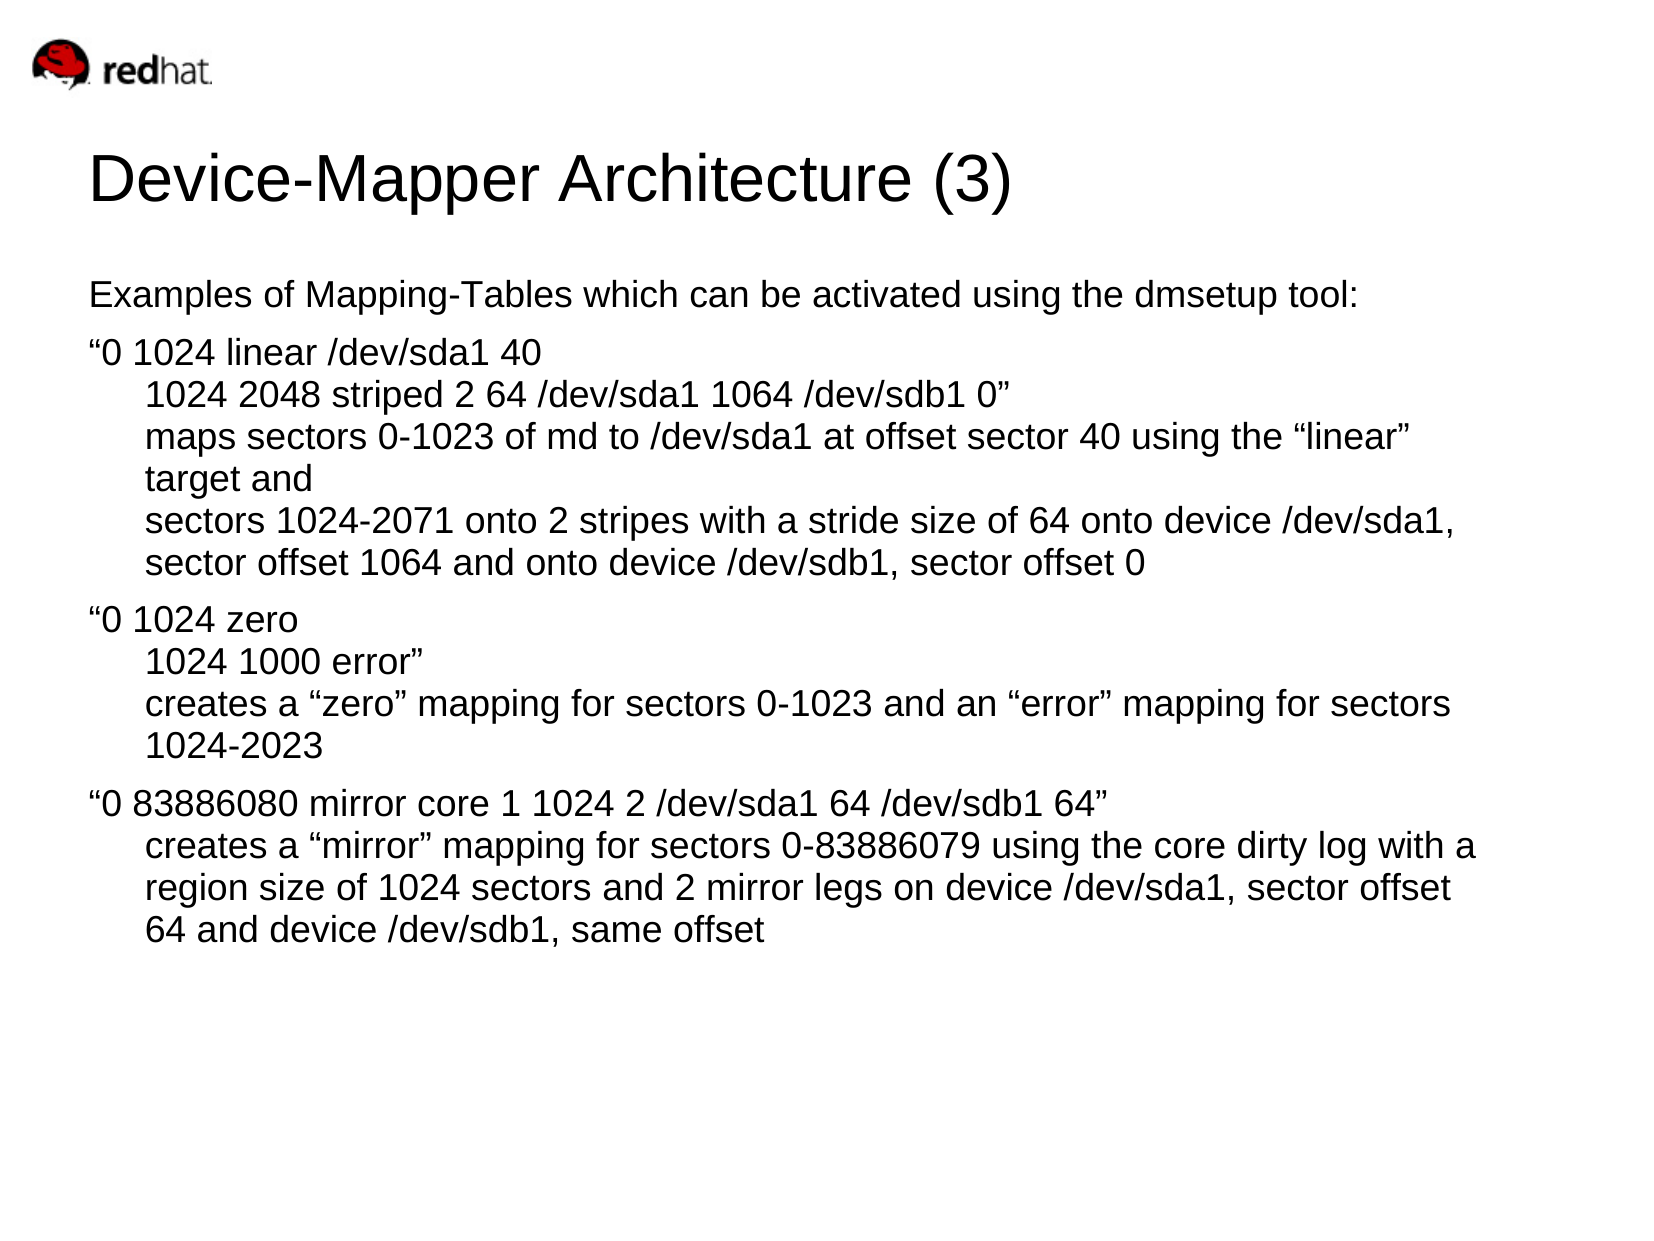

# Device-Mapper Architecture (3)
Examples of Mapping-Tables which can be activated using the dmsetup tool:
“0 1024 linear /dev/sda1 40
1024 2048 striped 2 64 /dev/sda1 1064 /dev/sdb1 0”
maps sectors 0-1023 of md to /dev/sda1 at offset sector 40 using the “linear” target and
sectors 1024-2071 onto 2 stripes with a stride size of 64 onto device /dev/sda1, sector offset 1064 and onto device /dev/sdb1, sector offset 0
“0 1024 zero
1024 1000 error”
creates a “zero” mapping for sectors 0-1023 and an “error” mapping for sectors 1024-2023
“0 83886080 mirror core 1 1024 2 /dev/sda1 64 /dev/sdb1 64”
creates a “mirror” mapping for sectors 0-83886079 using the core dirty log with a region size of 1024 sectors and 2 mirror legs on device /dev/sda1, sector offset 64 and device /dev/sdb1, same offset